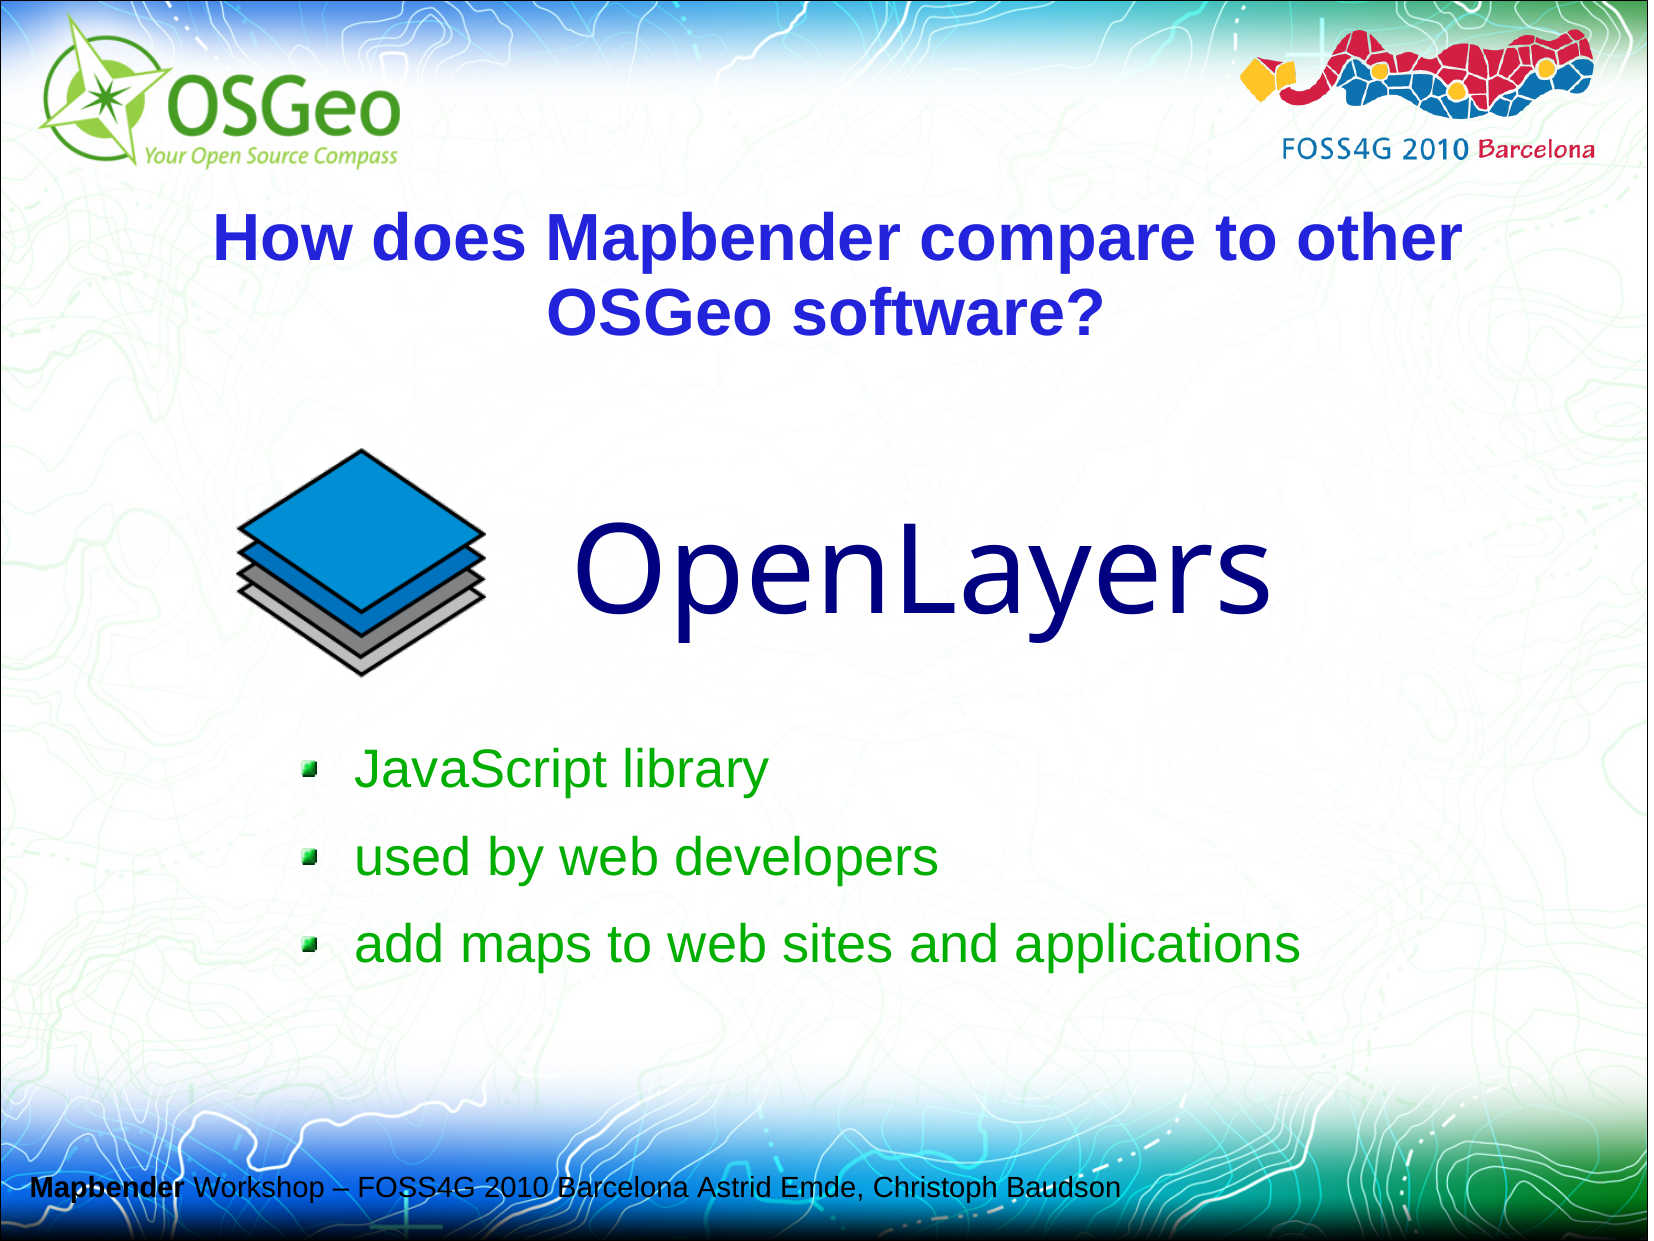

# How does Mapbender compare to other OSGeo software?
OpenLayers
JavaScript library
used by web developers
add maps to web sites and applications